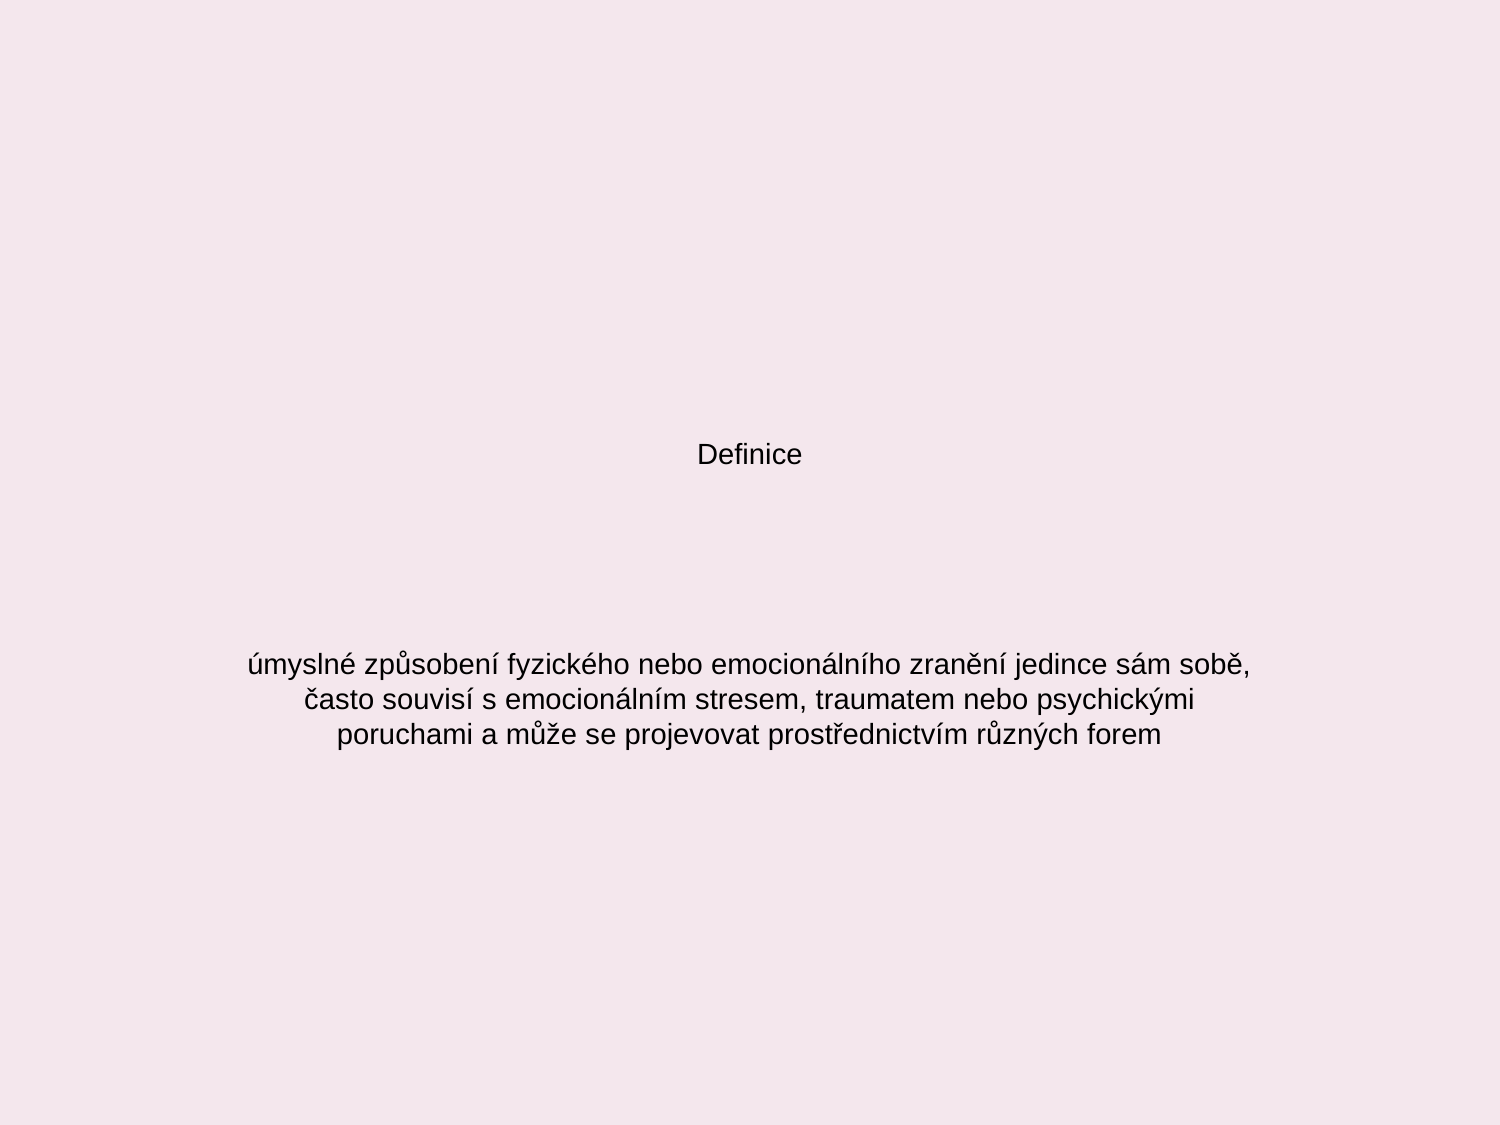

# Definice
úmyslné způsobení fyzického nebo emocionálního zranění jedince sám sobě, často souvisí s emocionálním stresem, traumatem nebo psychickými poruchami a může se projevovat prostřednictvím různých forem